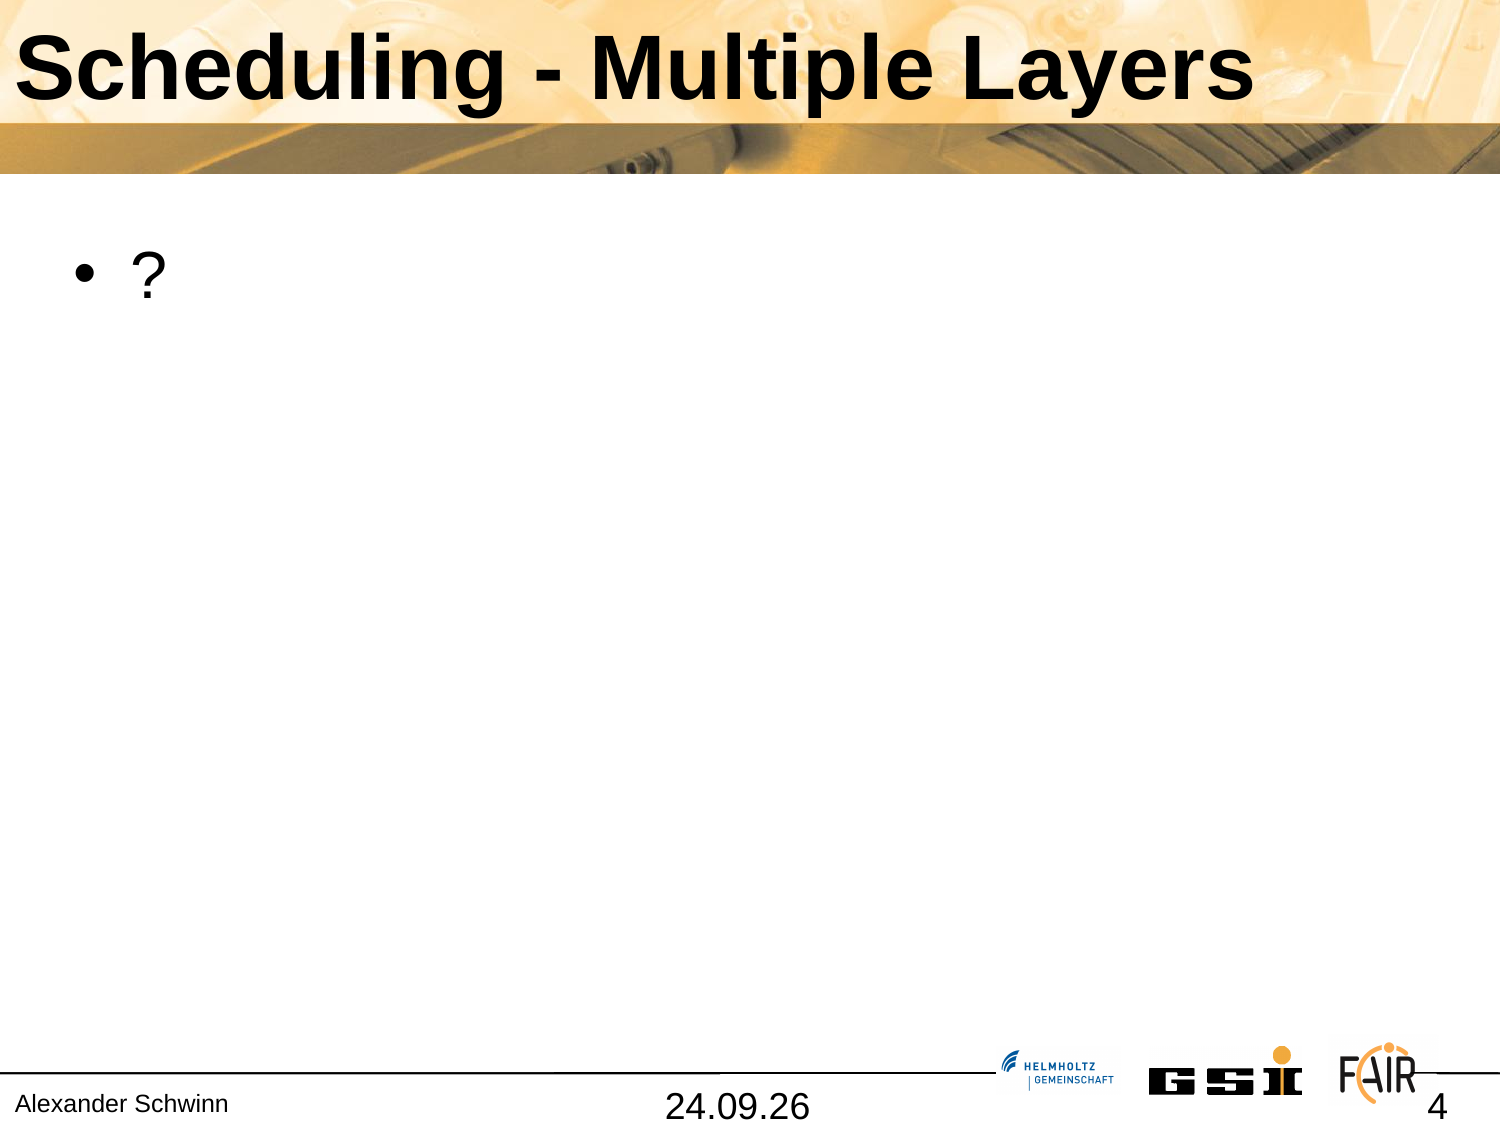

Scheduling - Multiple Layers
# ?
4